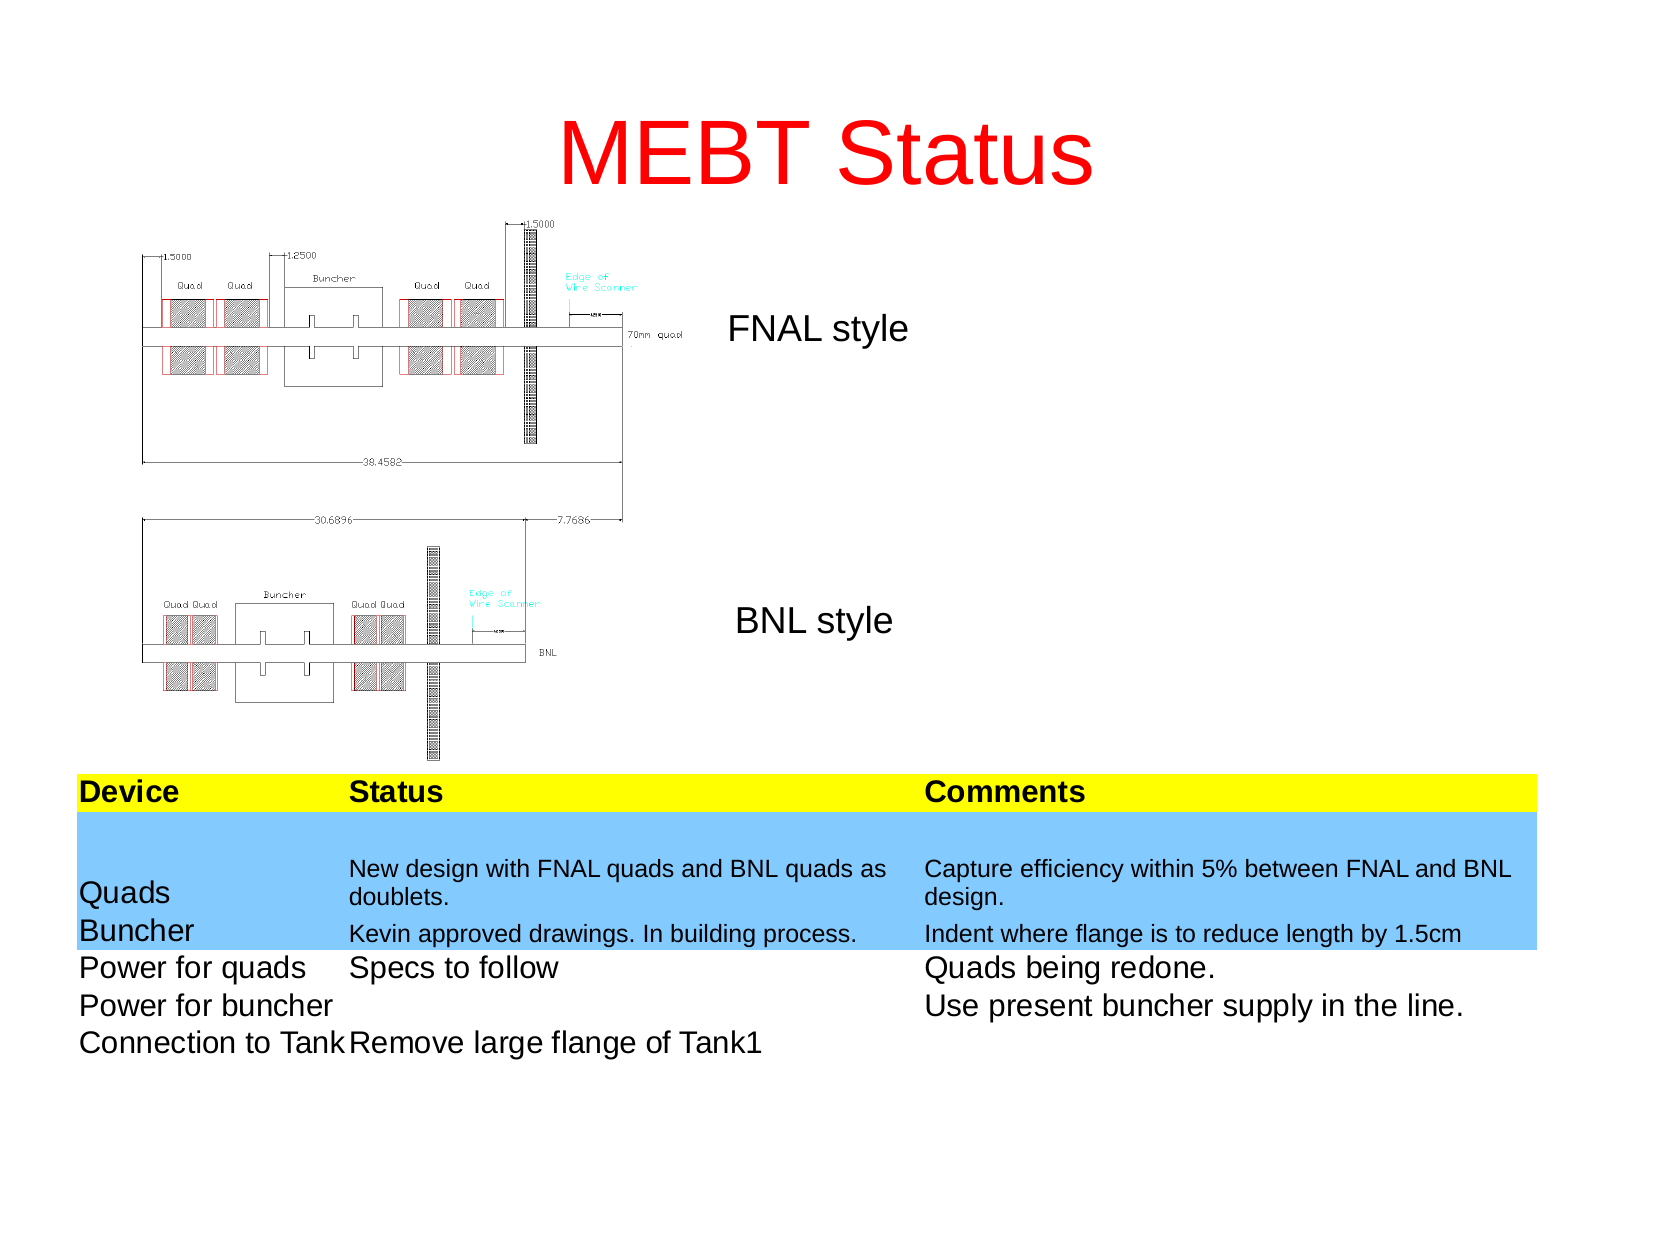

# MEBT Status
FNAL style
BNL style